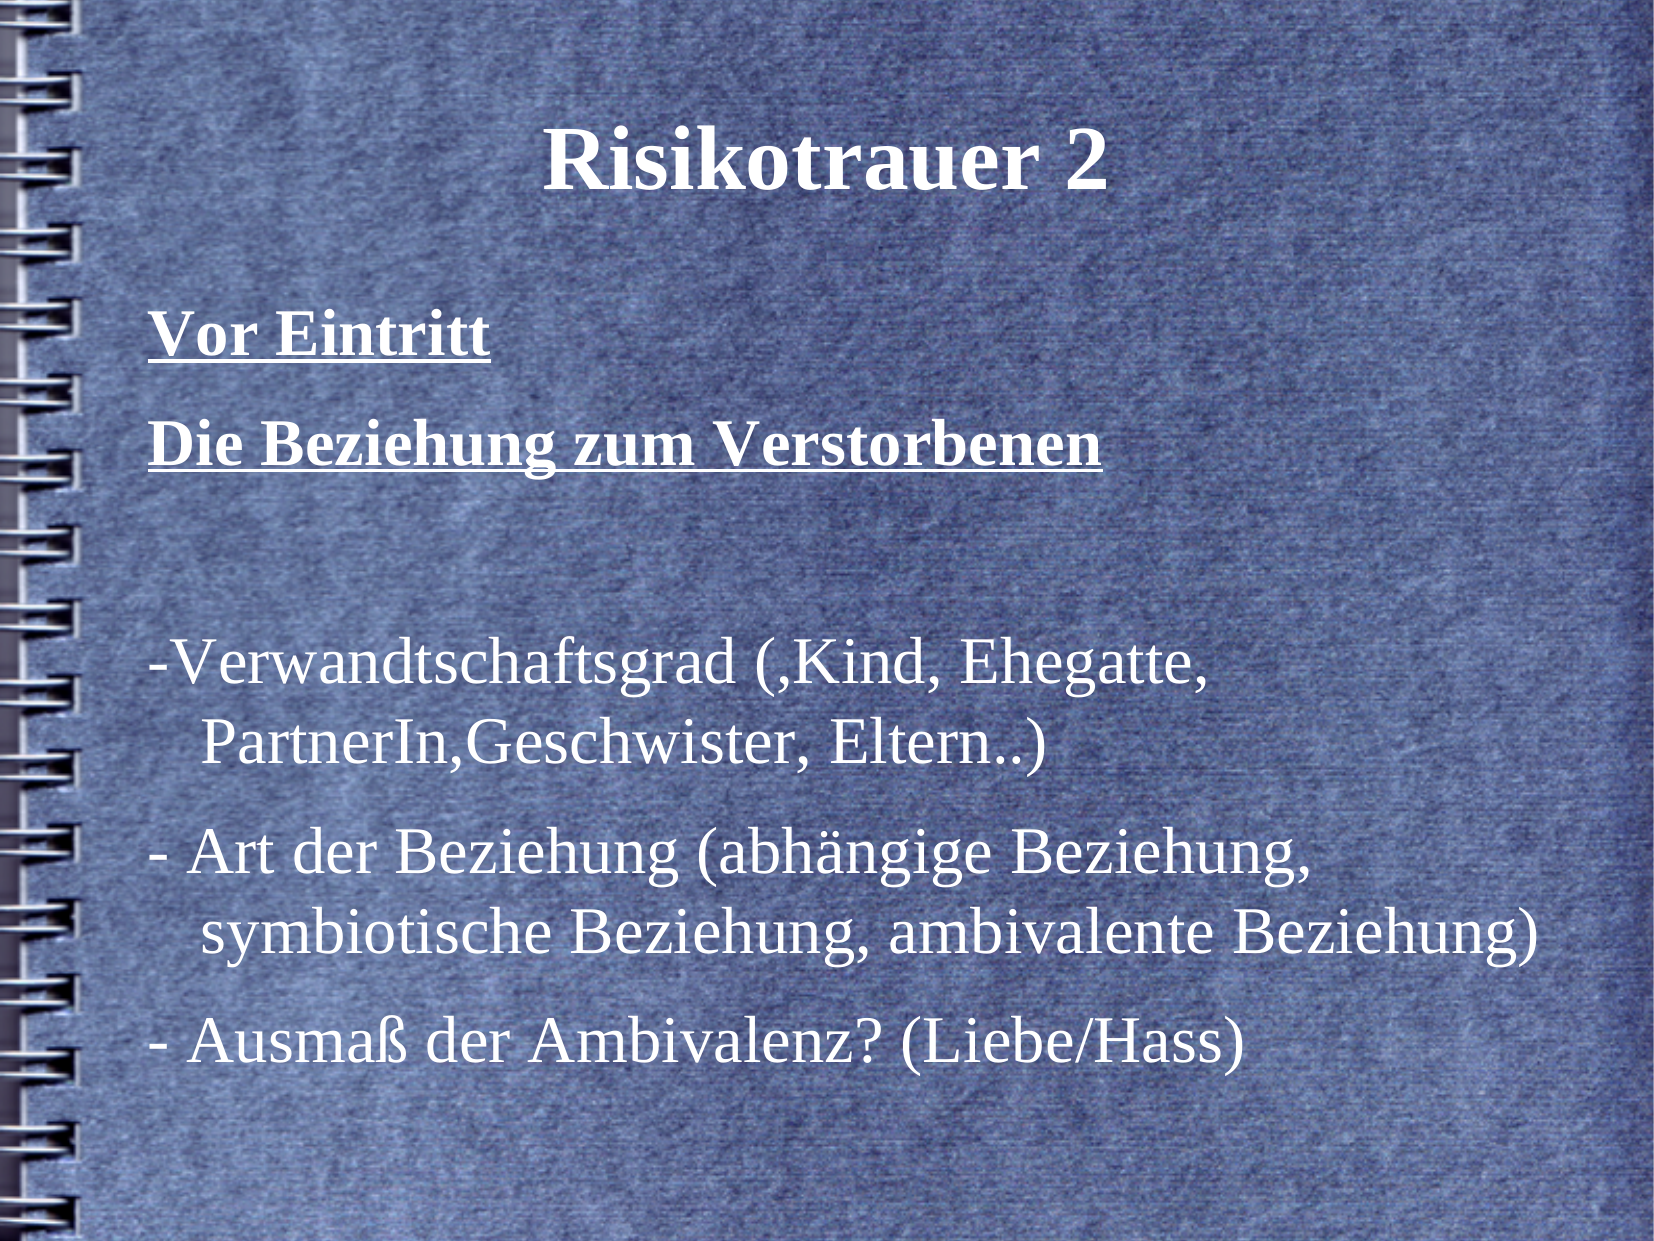

# Risikotrauer 2
Vor Eintritt
Die Beziehung zum Verstorbenen
-Verwandtschaftsgrad (,Kind, Ehegatte, PartnerIn,Geschwister, Eltern..)
- Art der Beziehung (abhängige Beziehung, symbiotische Beziehung, ambivalente Beziehung)
- Ausmaß der Ambivalenz? (Liebe/Hass)